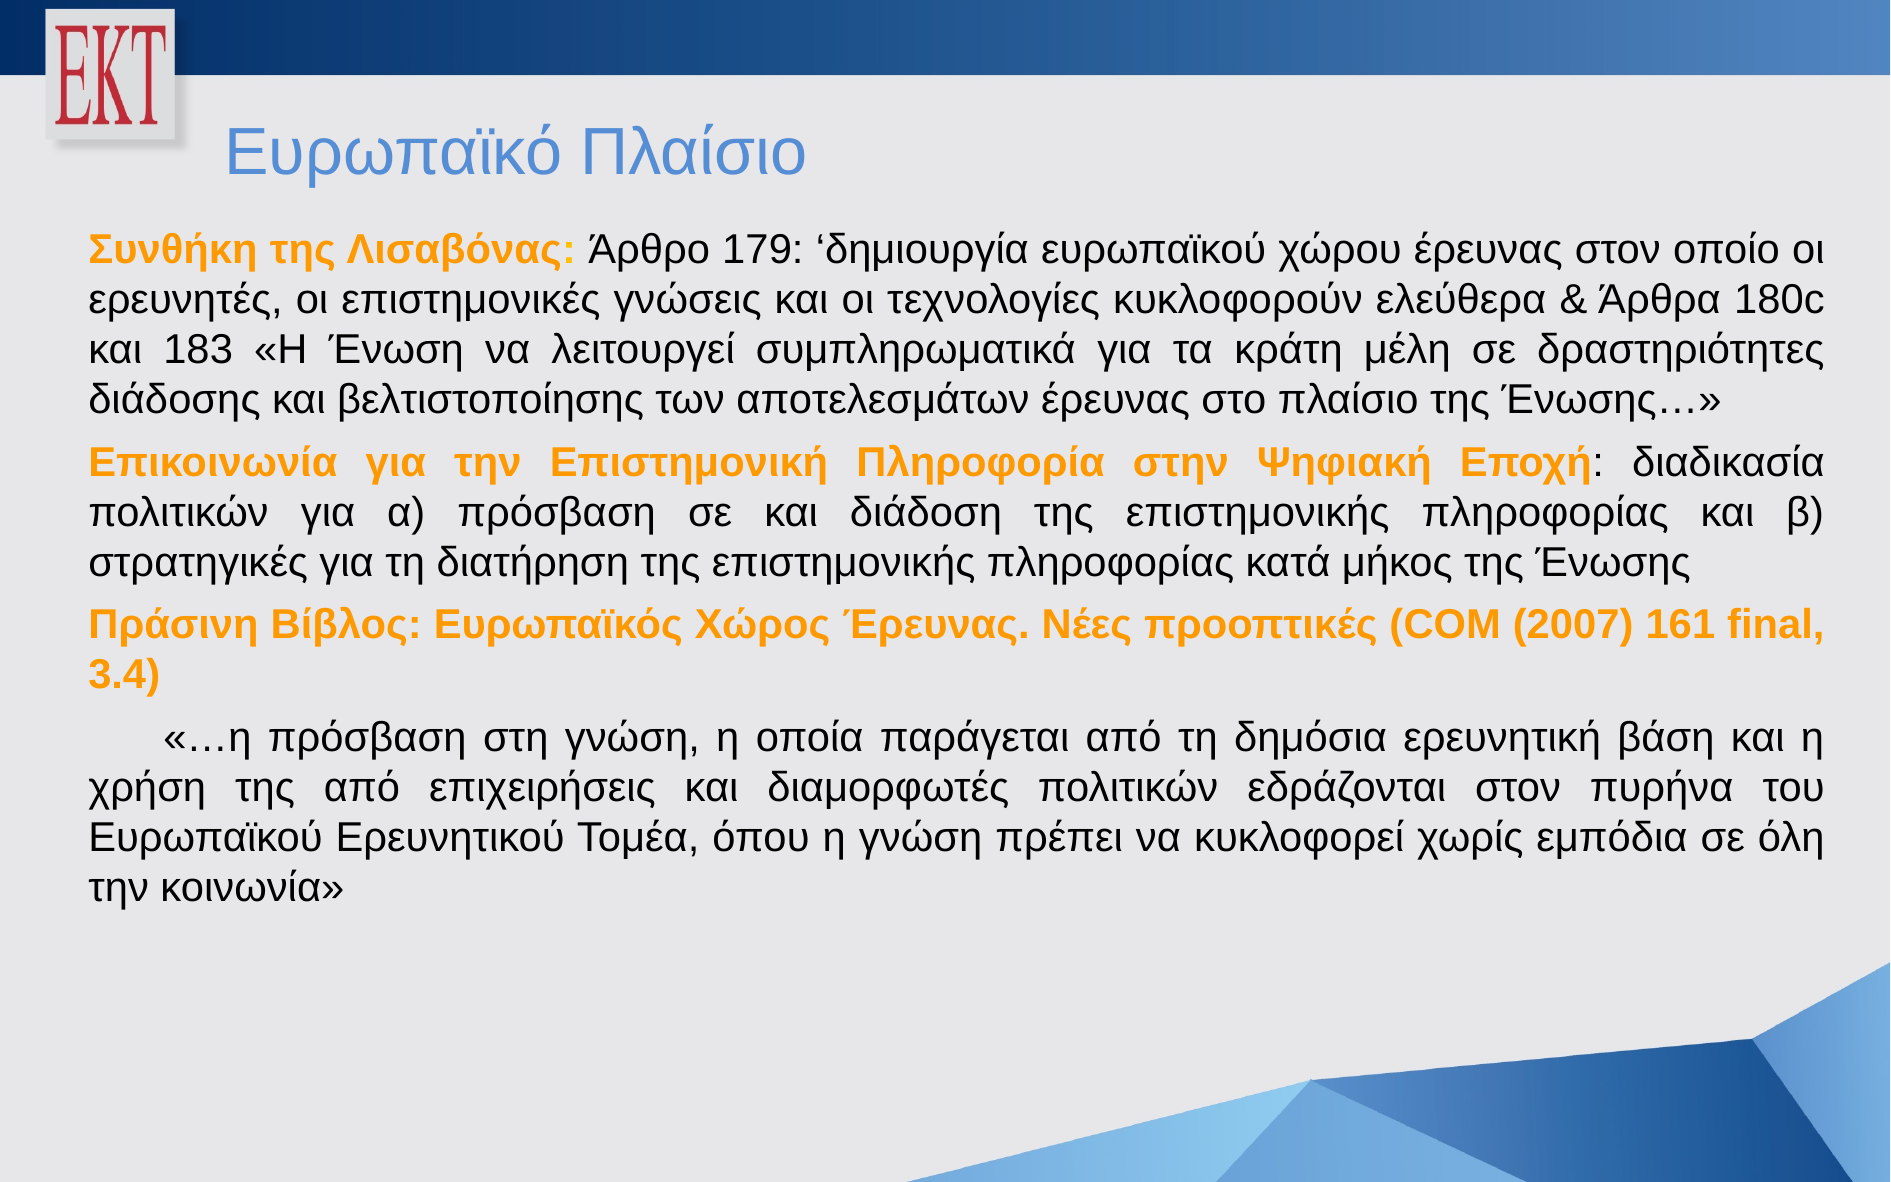

# Ευρωπαϊκό Πλαίσιο
Συνθήκη της Λισαβόνας: Άρθρο 179: ‘δημιουργία ευρωπαϊκού χώρου έρευνας στον οποίο οι ερευνητές, οι επιστημονικές γνώσεις και οι τεχνολογίες κυκλο­φορούν ελεύθερα & Άρθρα 180c και 183 «Η Ένωση να λειτουργεί συμπληρωματικά για τα κράτη μέλη σε δραστηριότητες διάδοσης και βελτιστοποίησης των αποτελεσμάτων έρευνας στο πλαίσιο της Ένωσης…»
Επικοινωνία για την Επιστημονική Πληροφορία στην Ψηφιακή Εποχή: διαδικασία πολιτικών για α) πρόσβαση σε και διάδοση της επιστημονικής πληροφορίας και β) στρατηγικές για τη διατήρηση της επιστημονικής πληροφορίας κατά μήκος της Ένωσης
Πράσινη Βίβλος: Ευρωπαϊκός Χώρος Έρευνας. Νέες προοπτικές (COM (2007) 161 final, 3.4)
	«…η πρόσβαση στη γνώση, η οποία παράγεται από τη δημόσια ερευνητική βάση και η χρήση της από επιχειρήσεις και διαμορφωτές πολιτικών εδράζονται στον πυρήνα του Ευρωπαϊκού Ερευνητικού Τομέα, όπου η γνώση πρέπει να κυκλοφορεί χωρίς εμπόδια σε όλη την κοινωνία»